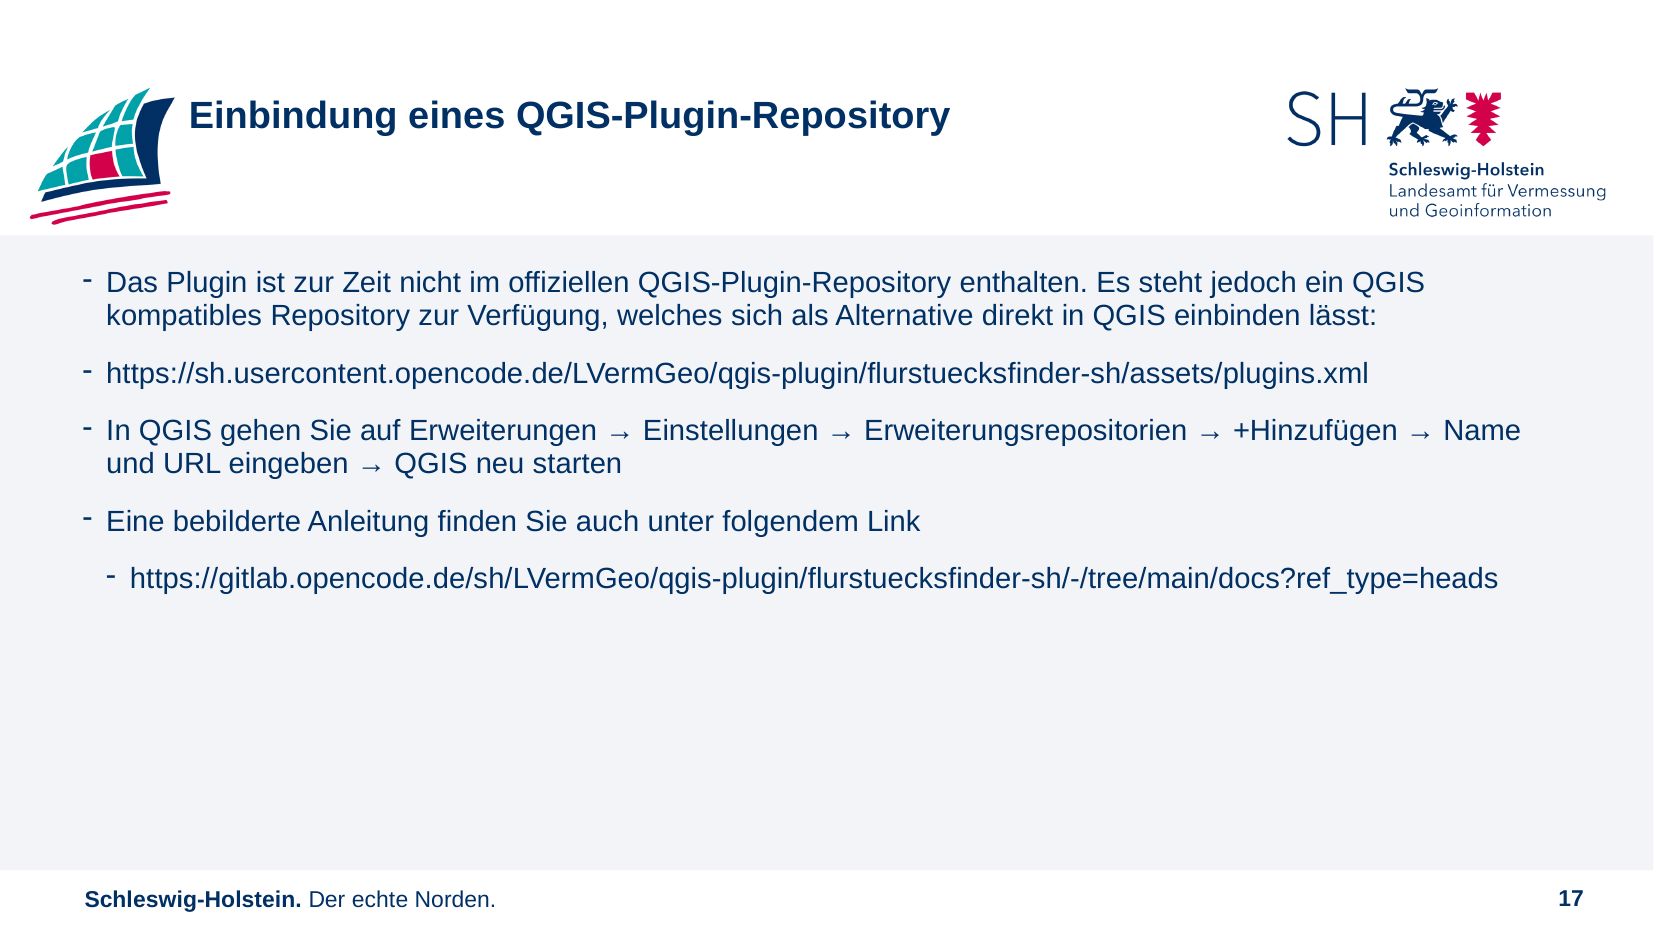

# Einbindung eines QGIS-Plugin-Repository
Das Plugin ist zur Zeit nicht im offiziellen QGIS-Plugin-Repository enthalten. Es steht jedoch ein QGIS kompatibles Repository zur Verfügung, welches sich als Alternative direkt in QGIS einbinden lässt:
https://sh.usercontent.opencode.de/LVermGeo/qgis-plugin/flurstuecksfinder-sh/assets/plugins.xml
In QGIS gehen Sie auf Erweiterungen → Einstellungen → Erweiterungsrepositorien → +Hinzufügen → Name und URL eingeben → QGIS neu starten
Eine bebilderte Anleitung finden Sie auch unter folgendem Link
https://gitlab.opencode.de/sh/LVermGeo/qgis-plugin/flurstuecksfinder-sh/-/tree/main/docs?ref_type=heads
17